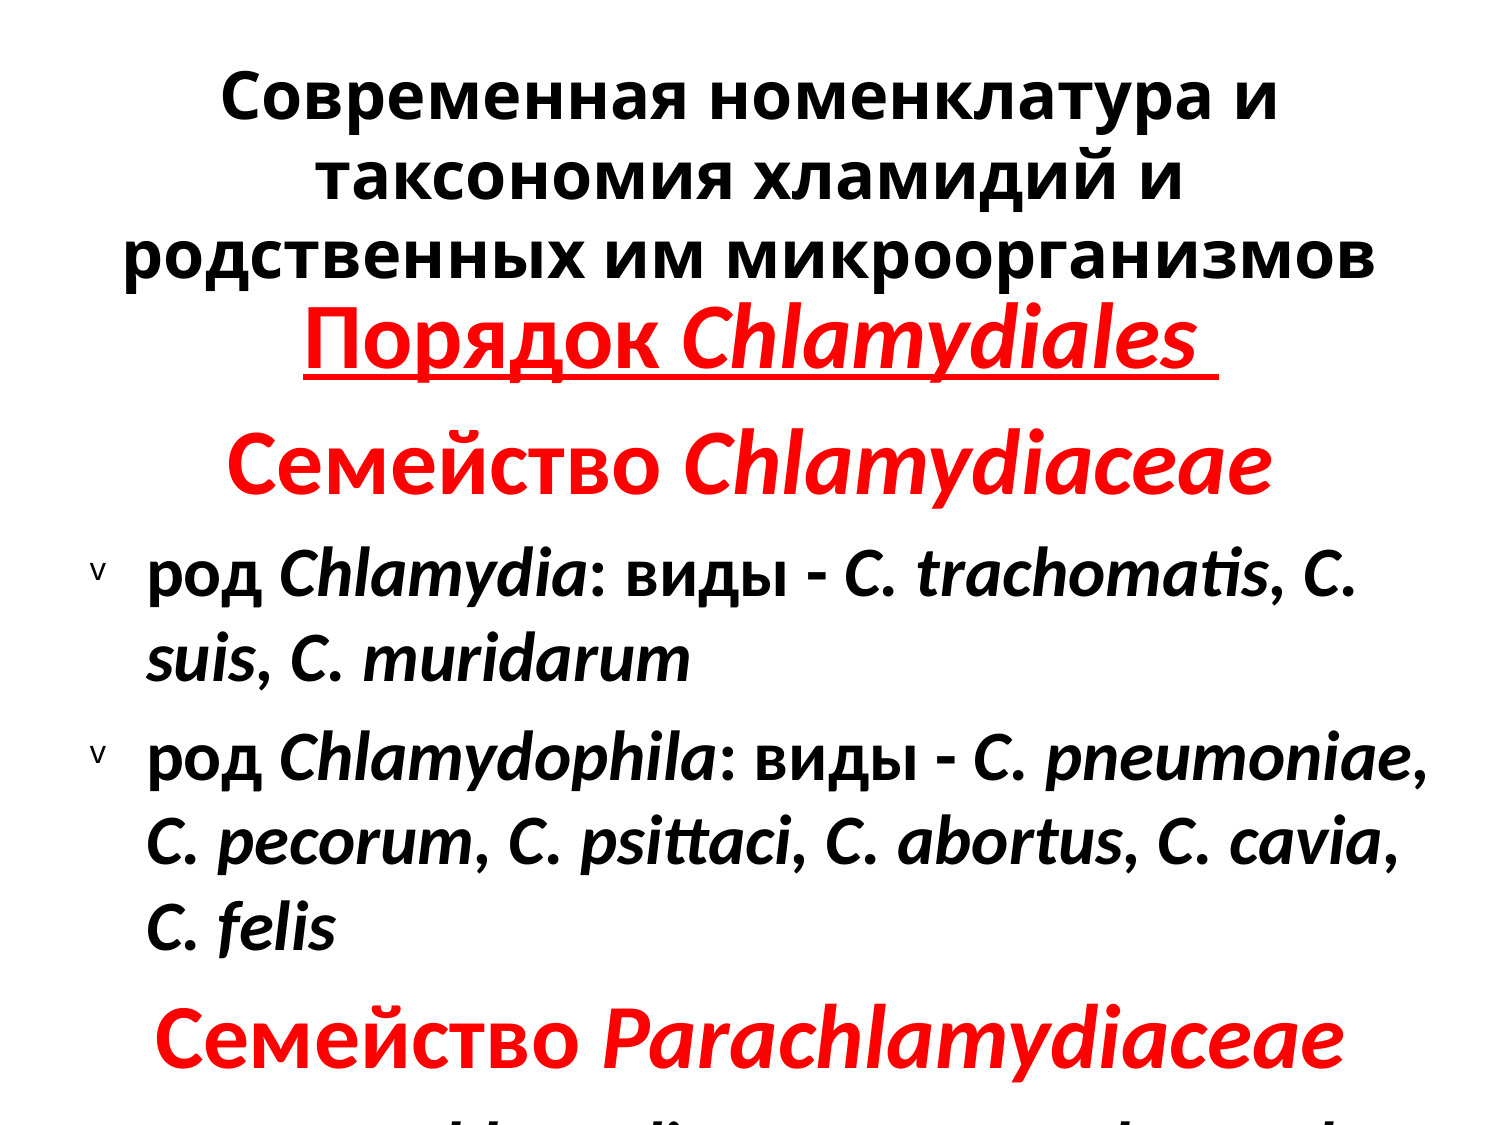

# Современная номенклатура и таксономия хламидий и родственных им микроорганизмов
Порядок Chlamydiales
Семейство Chlamydiaceae
род Chlamydia: виды - C. trachomatis, C. suis, C. muridarum
род Chlamydophila: виды - C. pneumoniae, C. pecorum, C. psittaci, C. abortus, C. cavia, C. felis
Семейство Paraсhlamydiaceae
род Paraсhlamydia: вид P. acanthamoebae
Семейство Sinkaniaceae
род Sinkania: вид S. negevensis
Семейство Waddiaceae
род Waddia: вид W. chondrophila